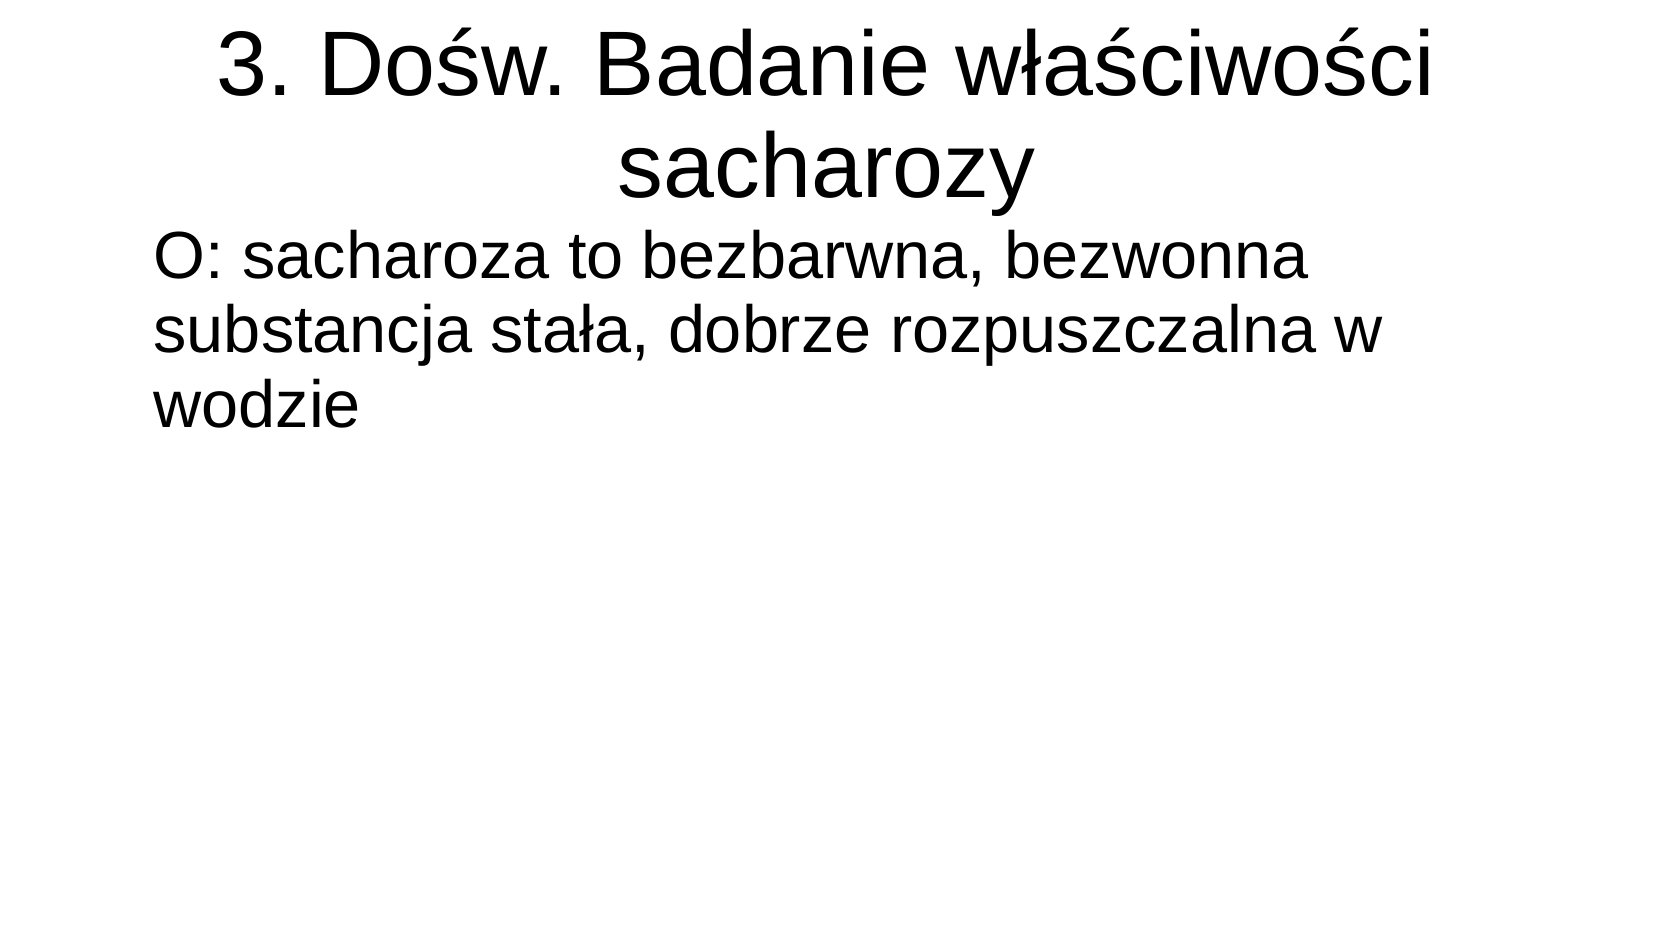

# 3. Dośw. Badanie właściwości sacharozy
O: sacharoza to bezbarwna, bezwonna substancja stała, dobrze rozpuszczalna w wodzie